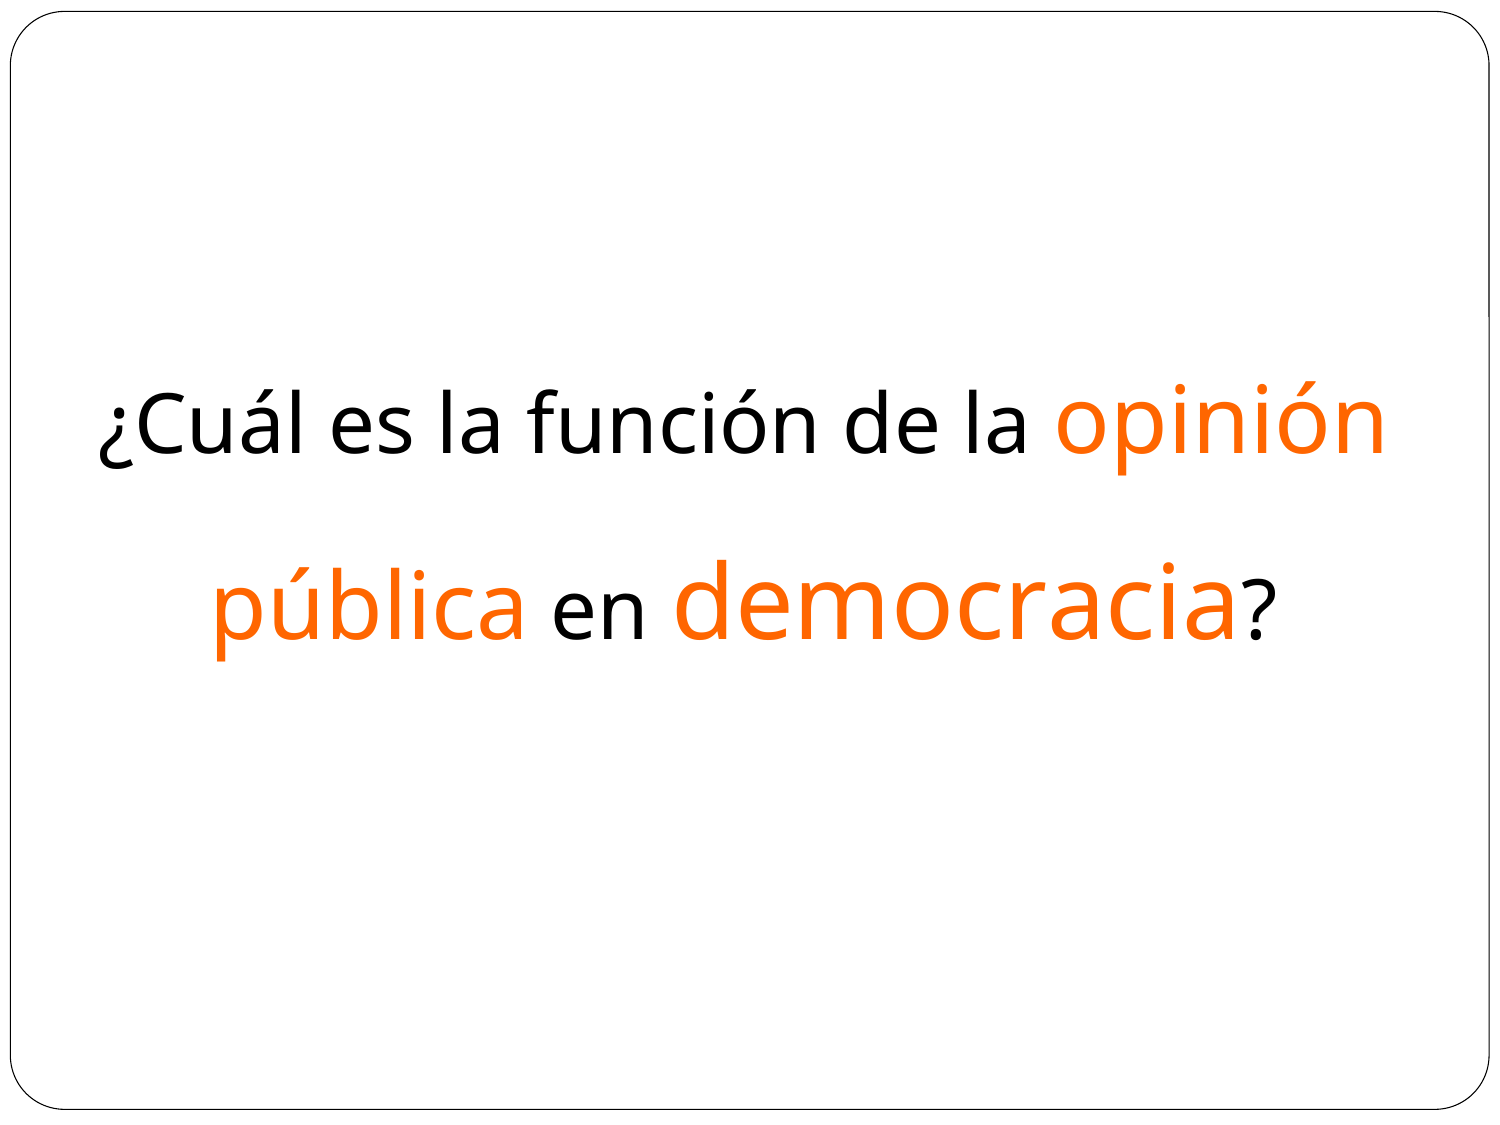

# ¿Cuál es la función de la opinión pública en democracia?